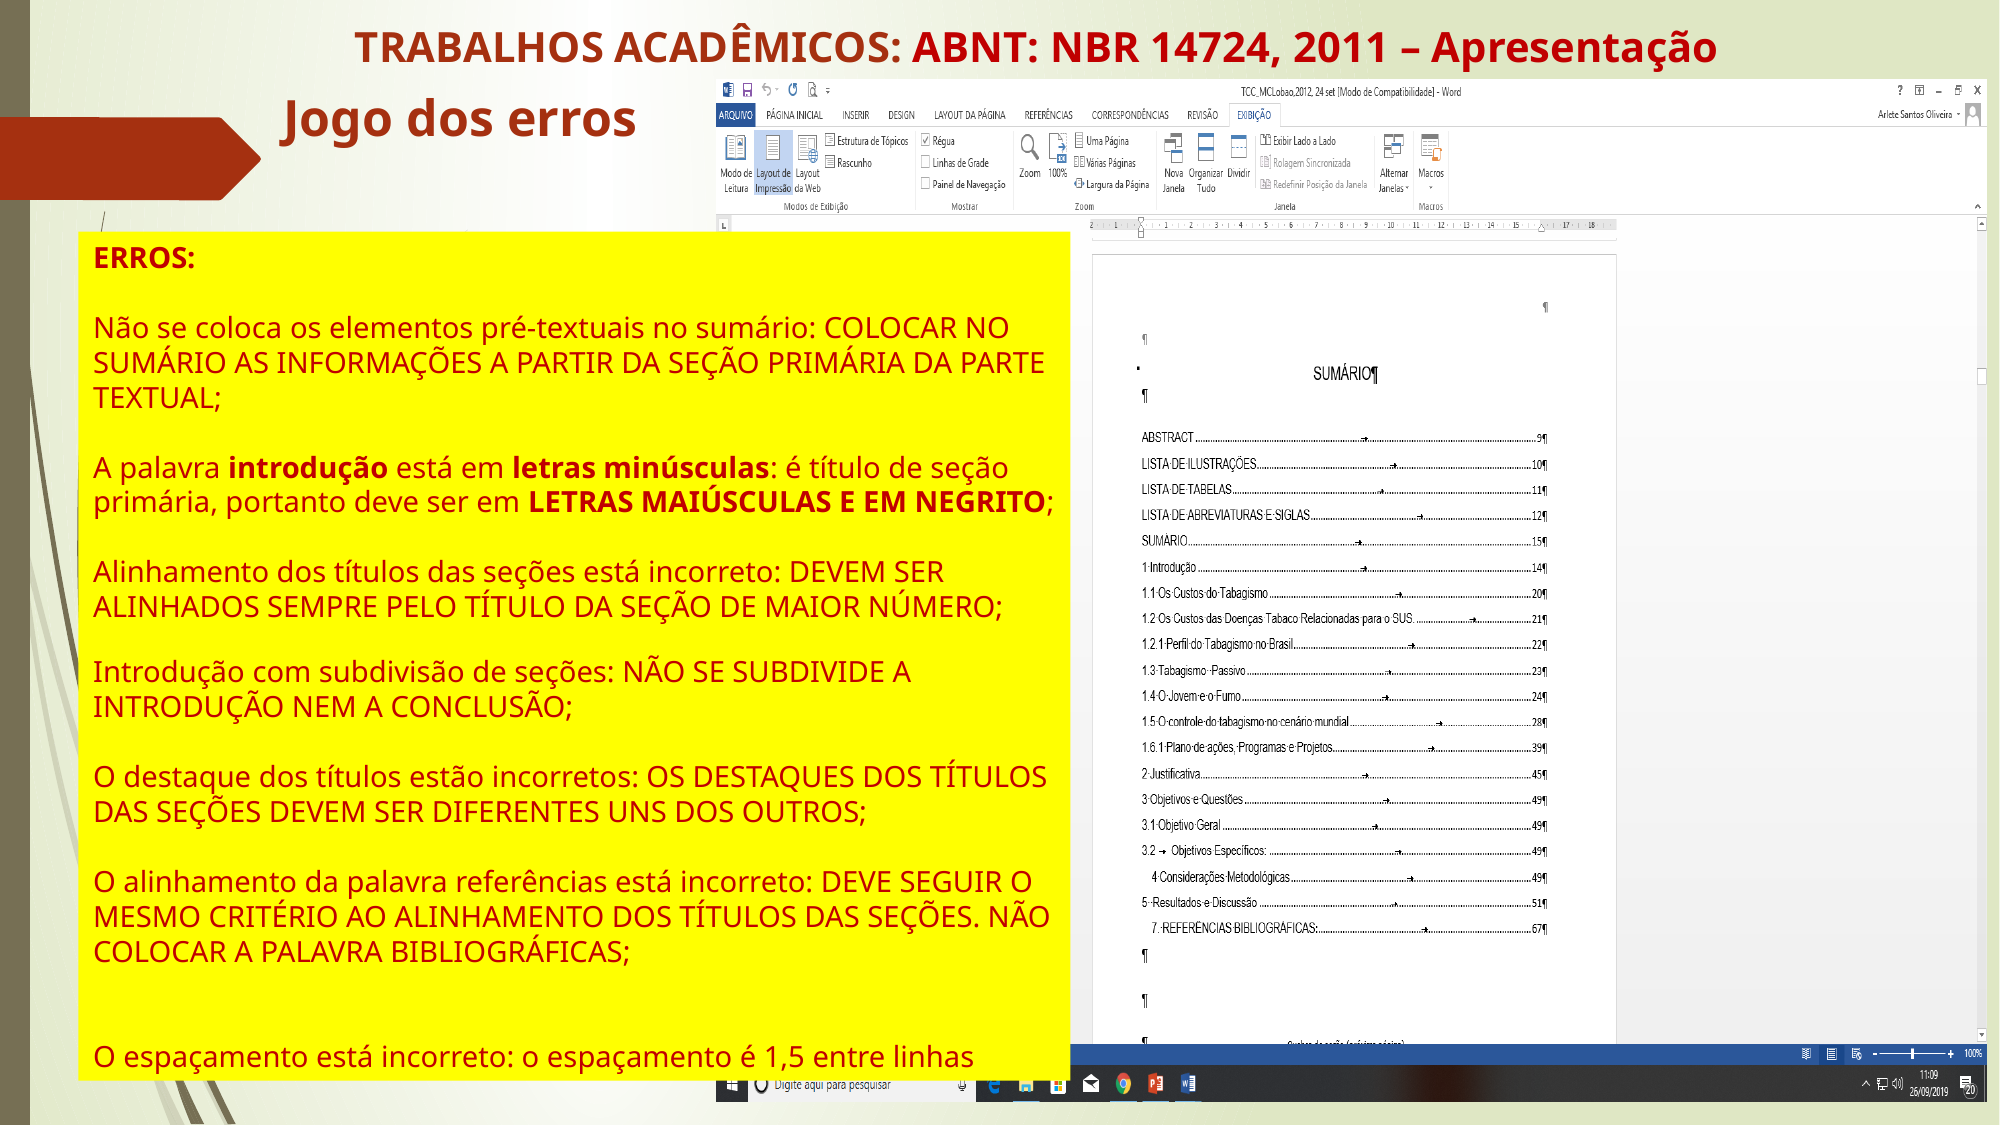

TRABALHOS ACADÊMICOS: ABNT: NBR 14724, 2011 – Apresentação
 Jogo dos erros
ERROS:
Não se coloca os elementos pré-textuais no sumário: COLOCAR NO SUMÁRIO AS INFORMAÇÕES A PARTIR DA SEÇÃO PRIMÁRIA DA PARTE TEXTUAL;
A palavra introdução está em letras minúsculas: é título de seção primária, portanto deve ser em LETRAS MAIÚSCULAS E EM NEGRITO;
Alinhamento dos títulos das seções está incorreto: DEVEM SER ALINHADOS SEMPRE PELO TÍTULO DA SEÇÃO DE MAIOR NÚMERO;
Introdução com subdivisão de seções: NÃO SE SUBDIVIDE A INTRODUÇÃO NEM A CONCLUSÃO;
O destaque dos títulos estão incorretos: OS DESTAQUES DOS TÍTULOS DAS SEÇÕES DEVEM SER DIFERENTES UNS DOS OUTROS;
O alinhamento da palavra referências está incorreto: DEVE SEGUIR O MESMO CRITÉRIO AO ALINHAMENTO DOS TÍTULOS DAS SEÇÕES. NÃO COLOCAR A PALAVRA BIBLIOGRÁFICAS;
O espaçamento está incorreto: o espaçamento é 1,5 entre linhas